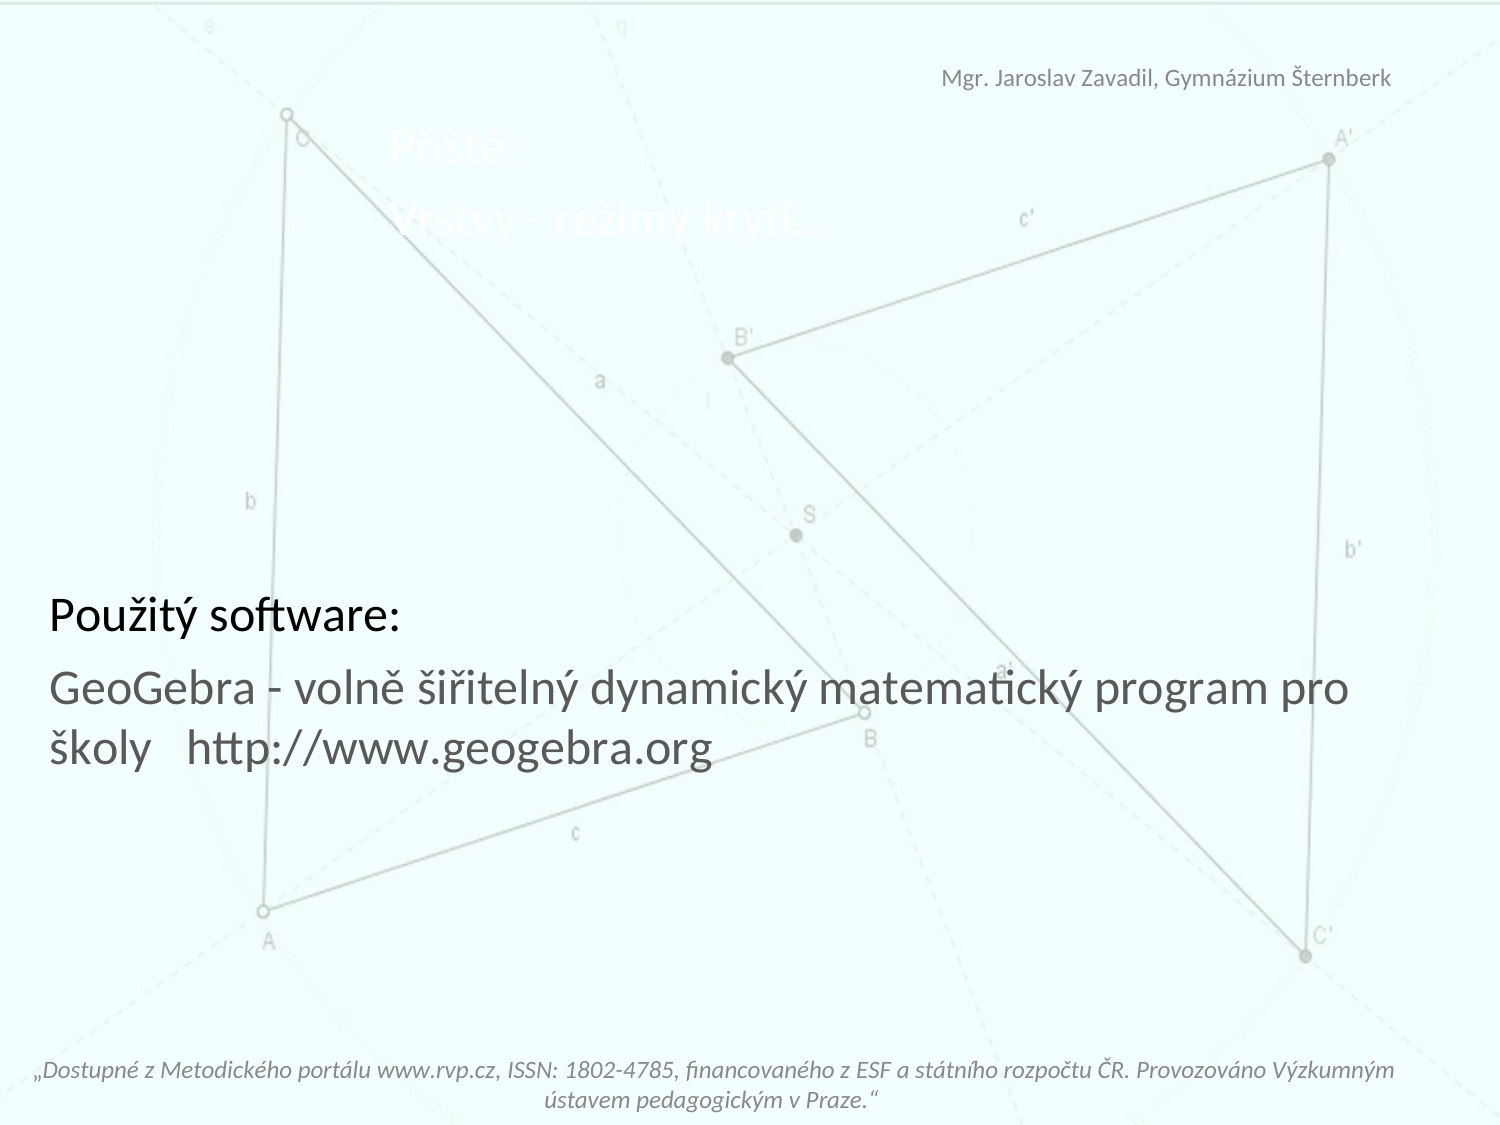

Mgr. Jaroslav Zavadil, Gymnázium Šternberk
Příště:
Vrstvy - režimy krytí…
Použitý software:
GeoGebra - volně šiřitelný dynamický matematický program pro školy http://www.geogebra.org
„Dostupné z Metodického portálu www.rvp.cz, ISSN: 1802-4785, financovaného z ESF a státního rozpočtu ČR. Provozováno Výzkumným ústavem pedagogickým v Praze.“